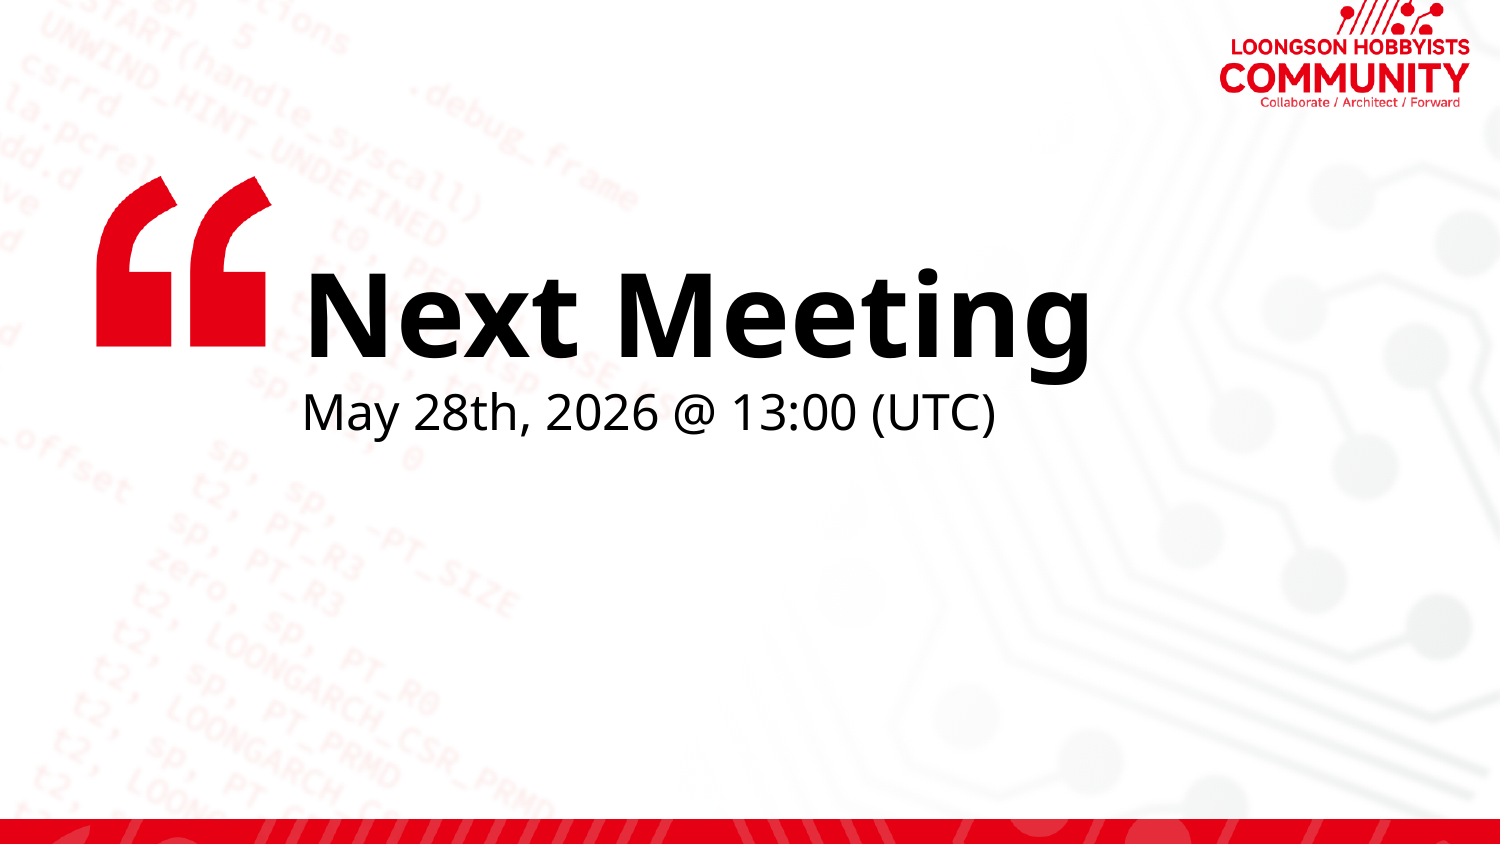

# Next Meeting May 28th, 2026 @ 13:00 (UTC)